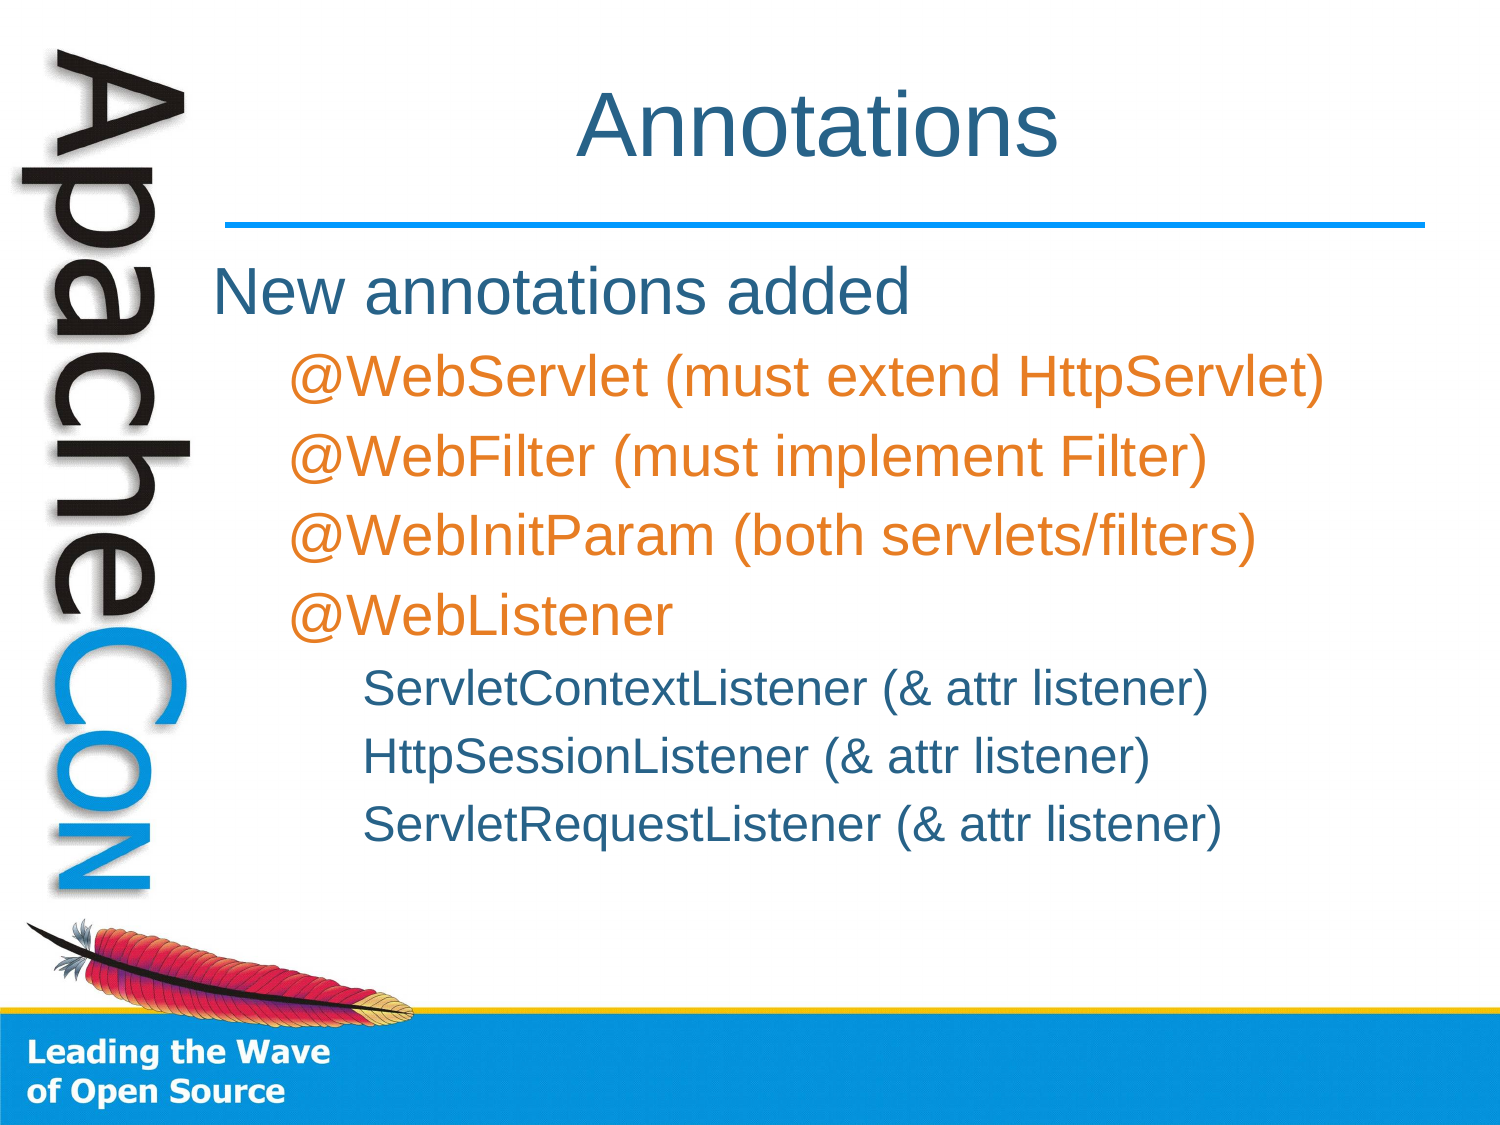

# Annotations
New annotations added
@WebServlet (must extend HttpServlet)
@WebFilter (must implement Filter)
@WebInitParam (both servlets/filters)
@WebListener
ServletContextListener (& attr listener)
HttpSessionListener (& attr listener)
ServletRequestListener (& attr listener)